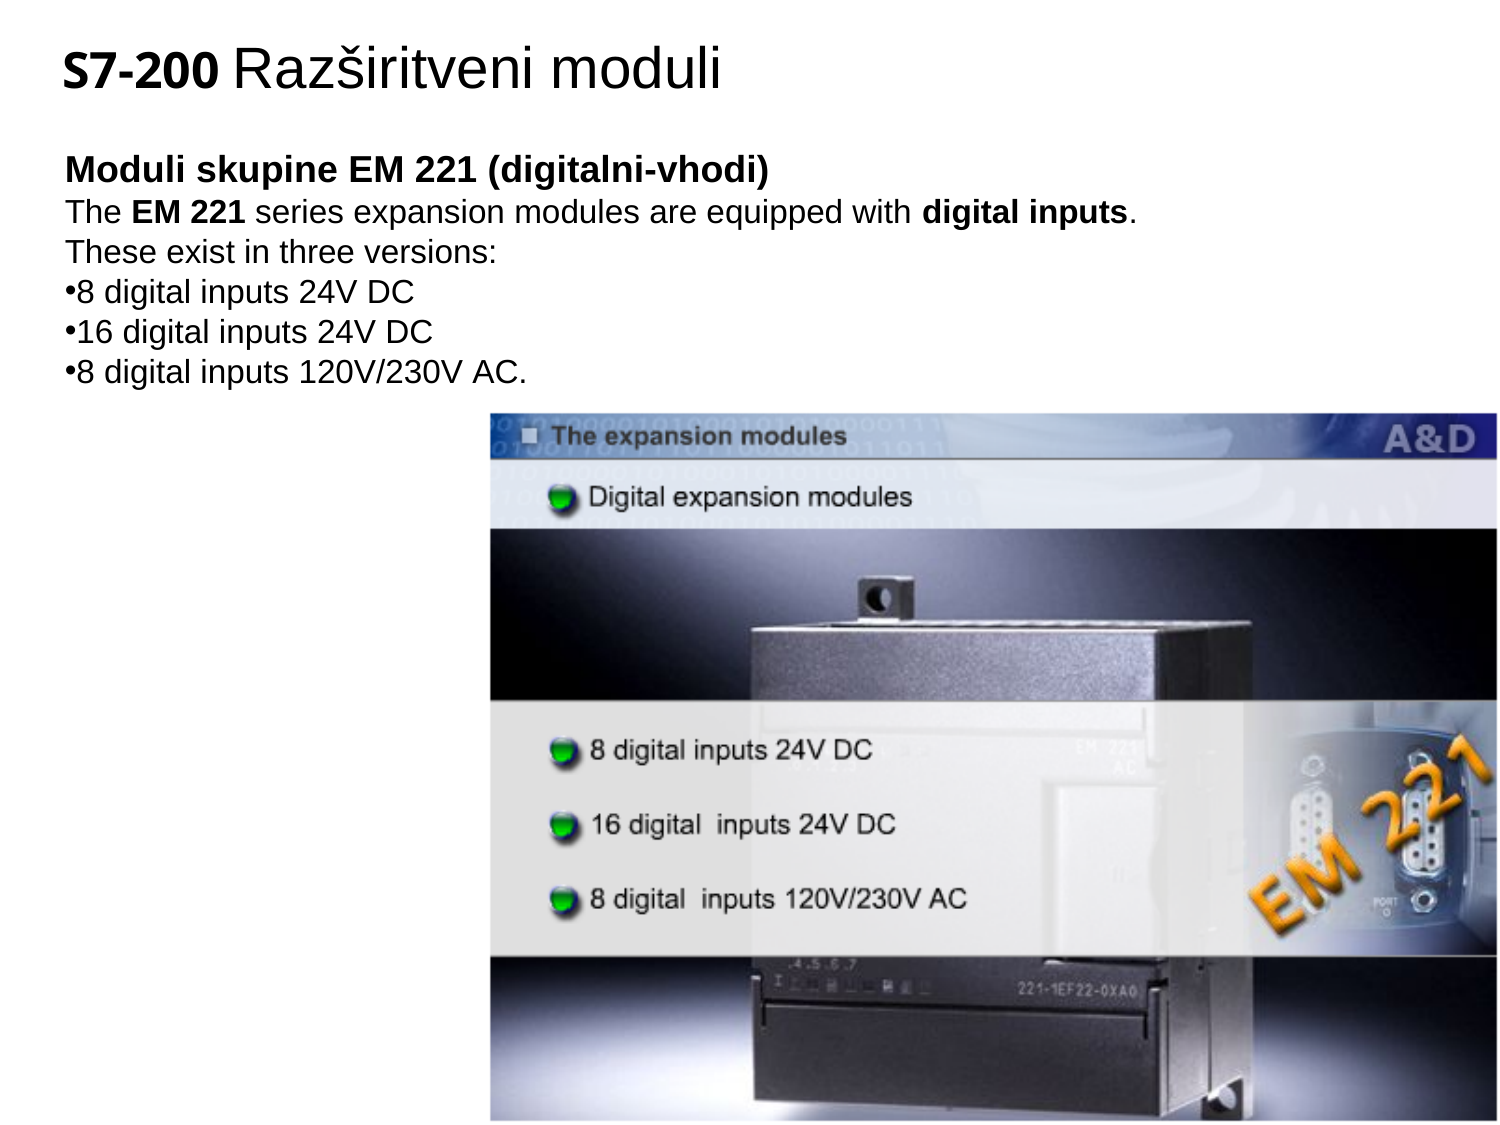

S7-200 Razširitveni moduli
Moduli skupine EM 221 (digitalni-vhodi)
The EM 221 series expansion modules are equipped with digital inputs.
These exist in three versions:
8 digital inputs 24V DC
16 digital inputs 24V DC
8 digital inputs 120V/230V AC.